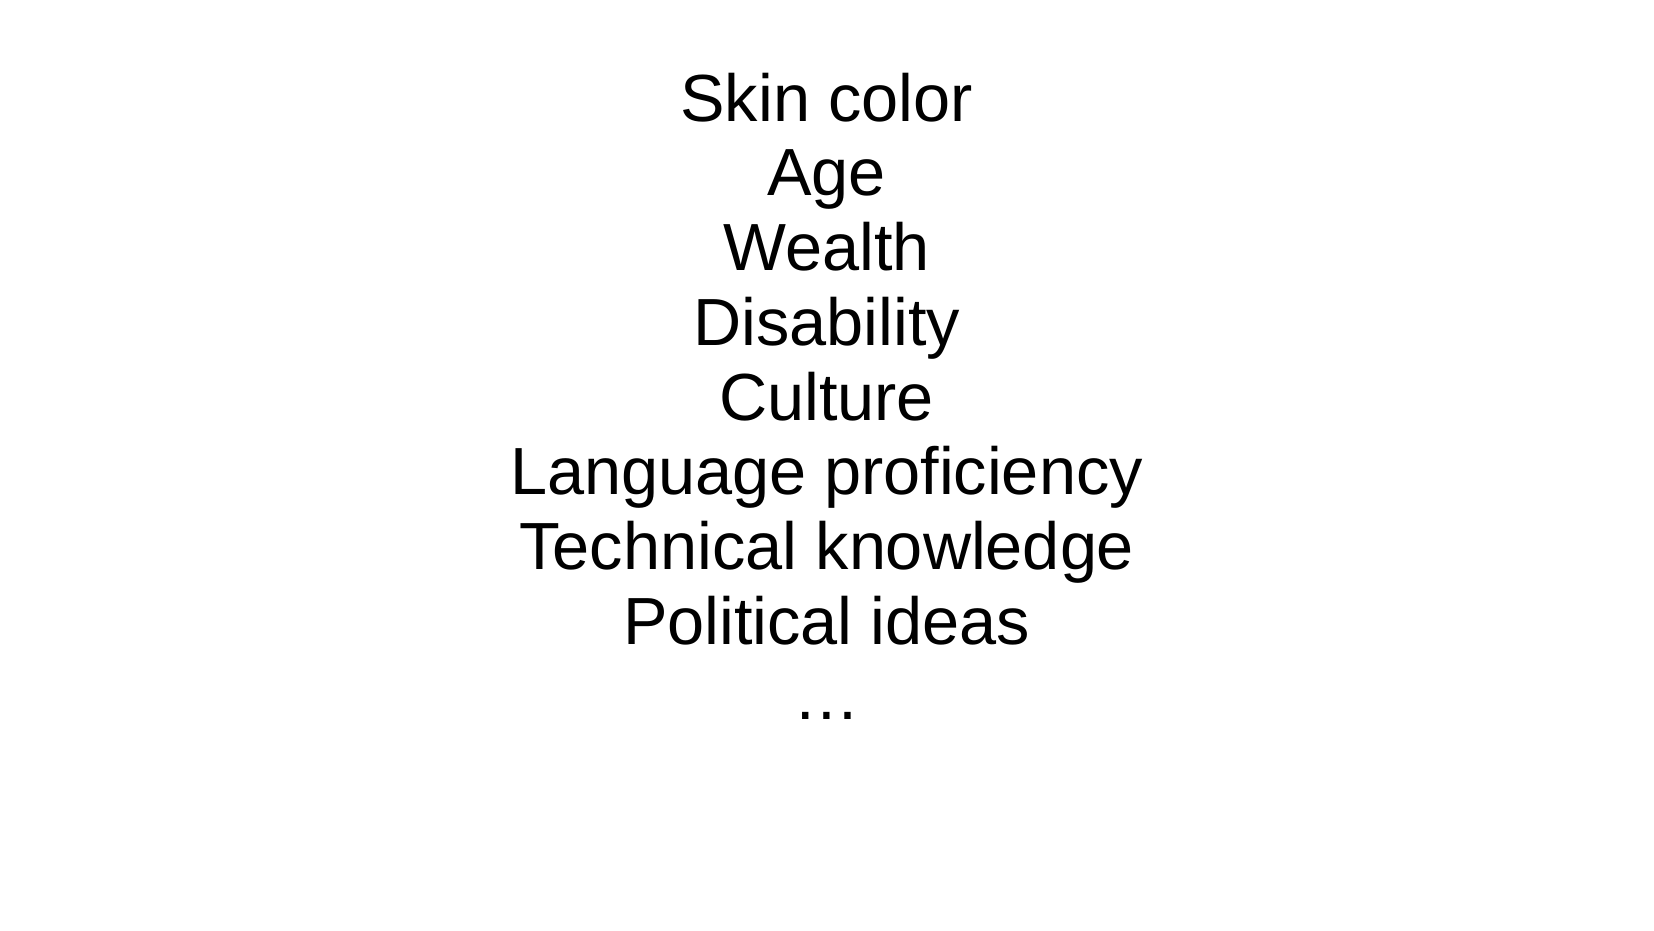

# Skin color
Age
Wealth
Disability
Culture
Language proficiency
Technical knowledge
Political ideas
…